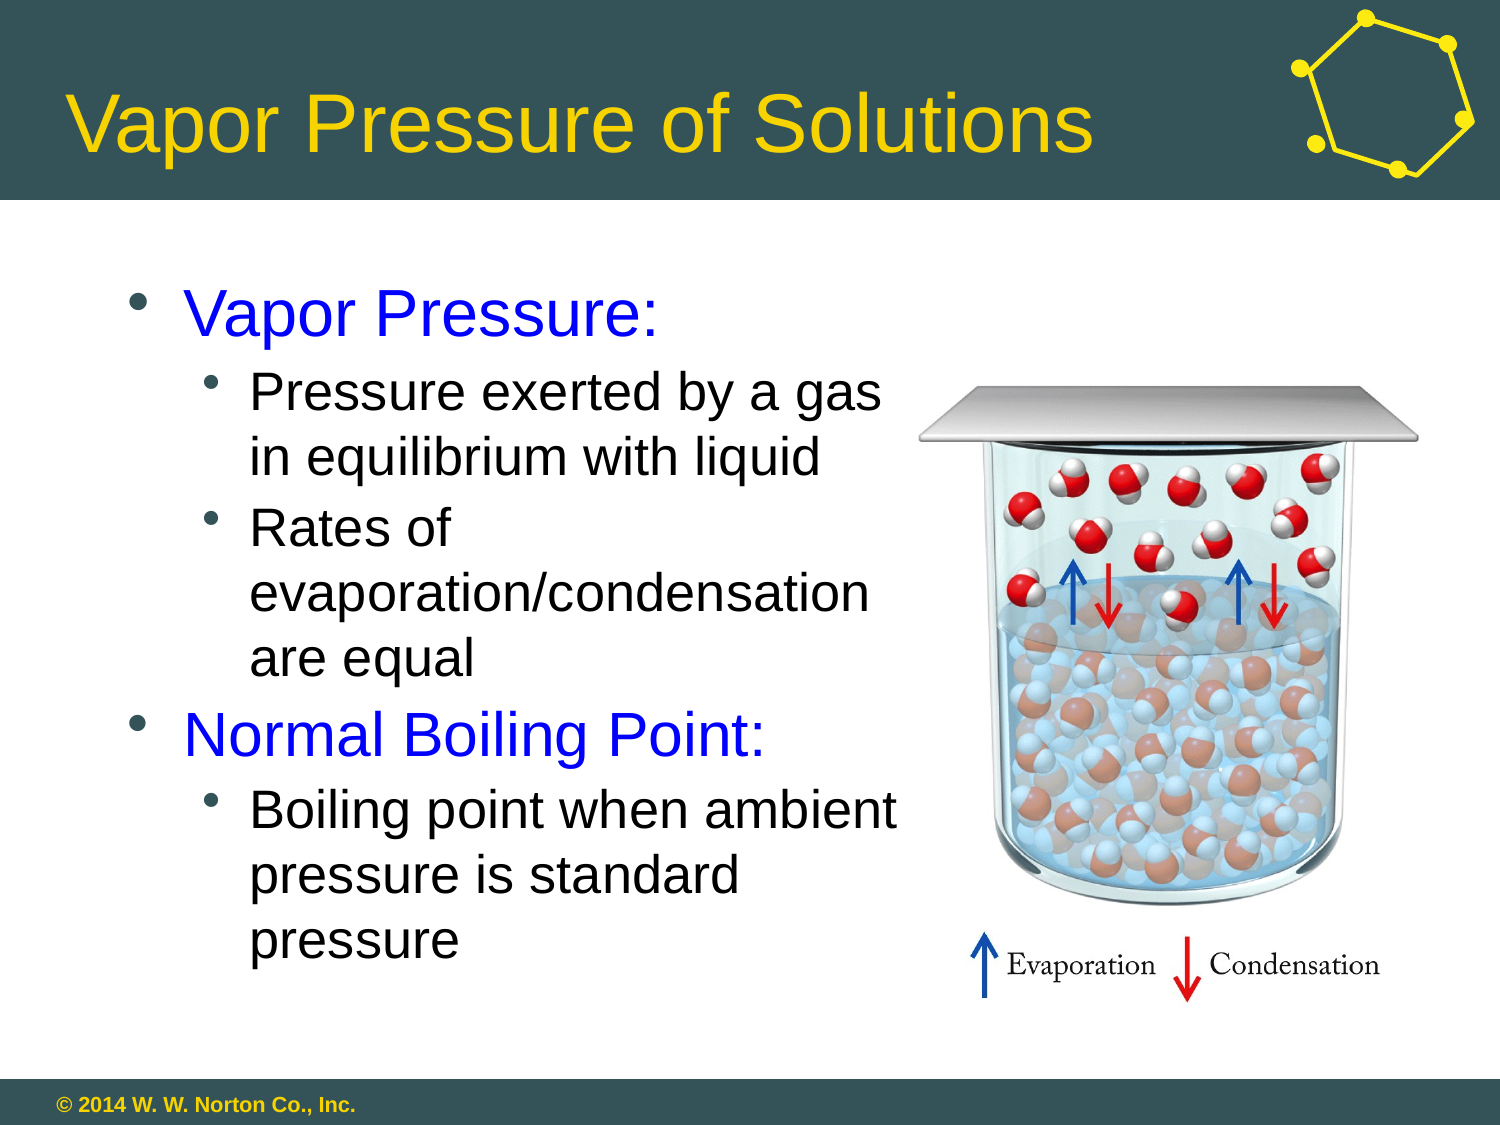

# Vapor Pressure of Solutions
Vapor Pressure:
Pressure exerted by a gas in equilibrium with liquid
Rates of evaporation/condensation are equal
Normal Boiling Point:
Boiling point when ambient pressure is standard pressure